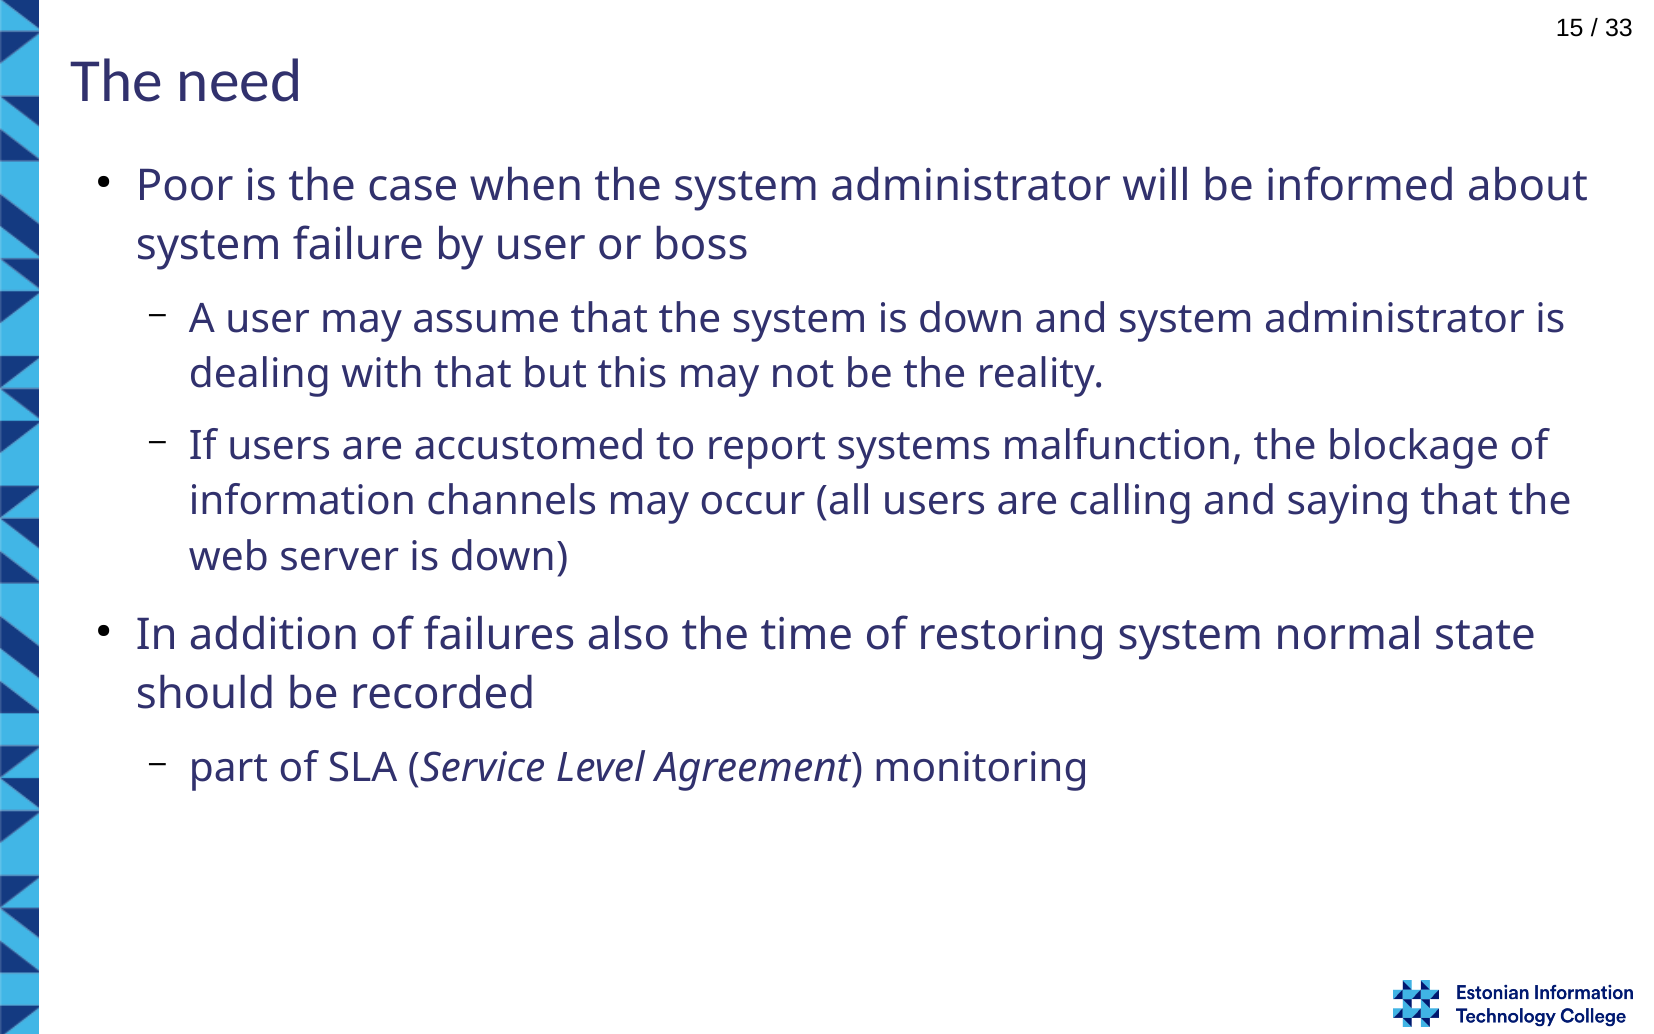

# The need
Poor is the case when the system administrator will be informed about system failure by user or boss
A user may assume that the system is down and system administrator is dealing with that but this may not be the reality.
If users are accustomed to report systems malfunction, the blockage of information channels may occur (all users are calling and saying that the web server is down)
In addition of failures also the time of restoring system normal state should be recorded
part of SLA (Service Level Agreement) monitoring